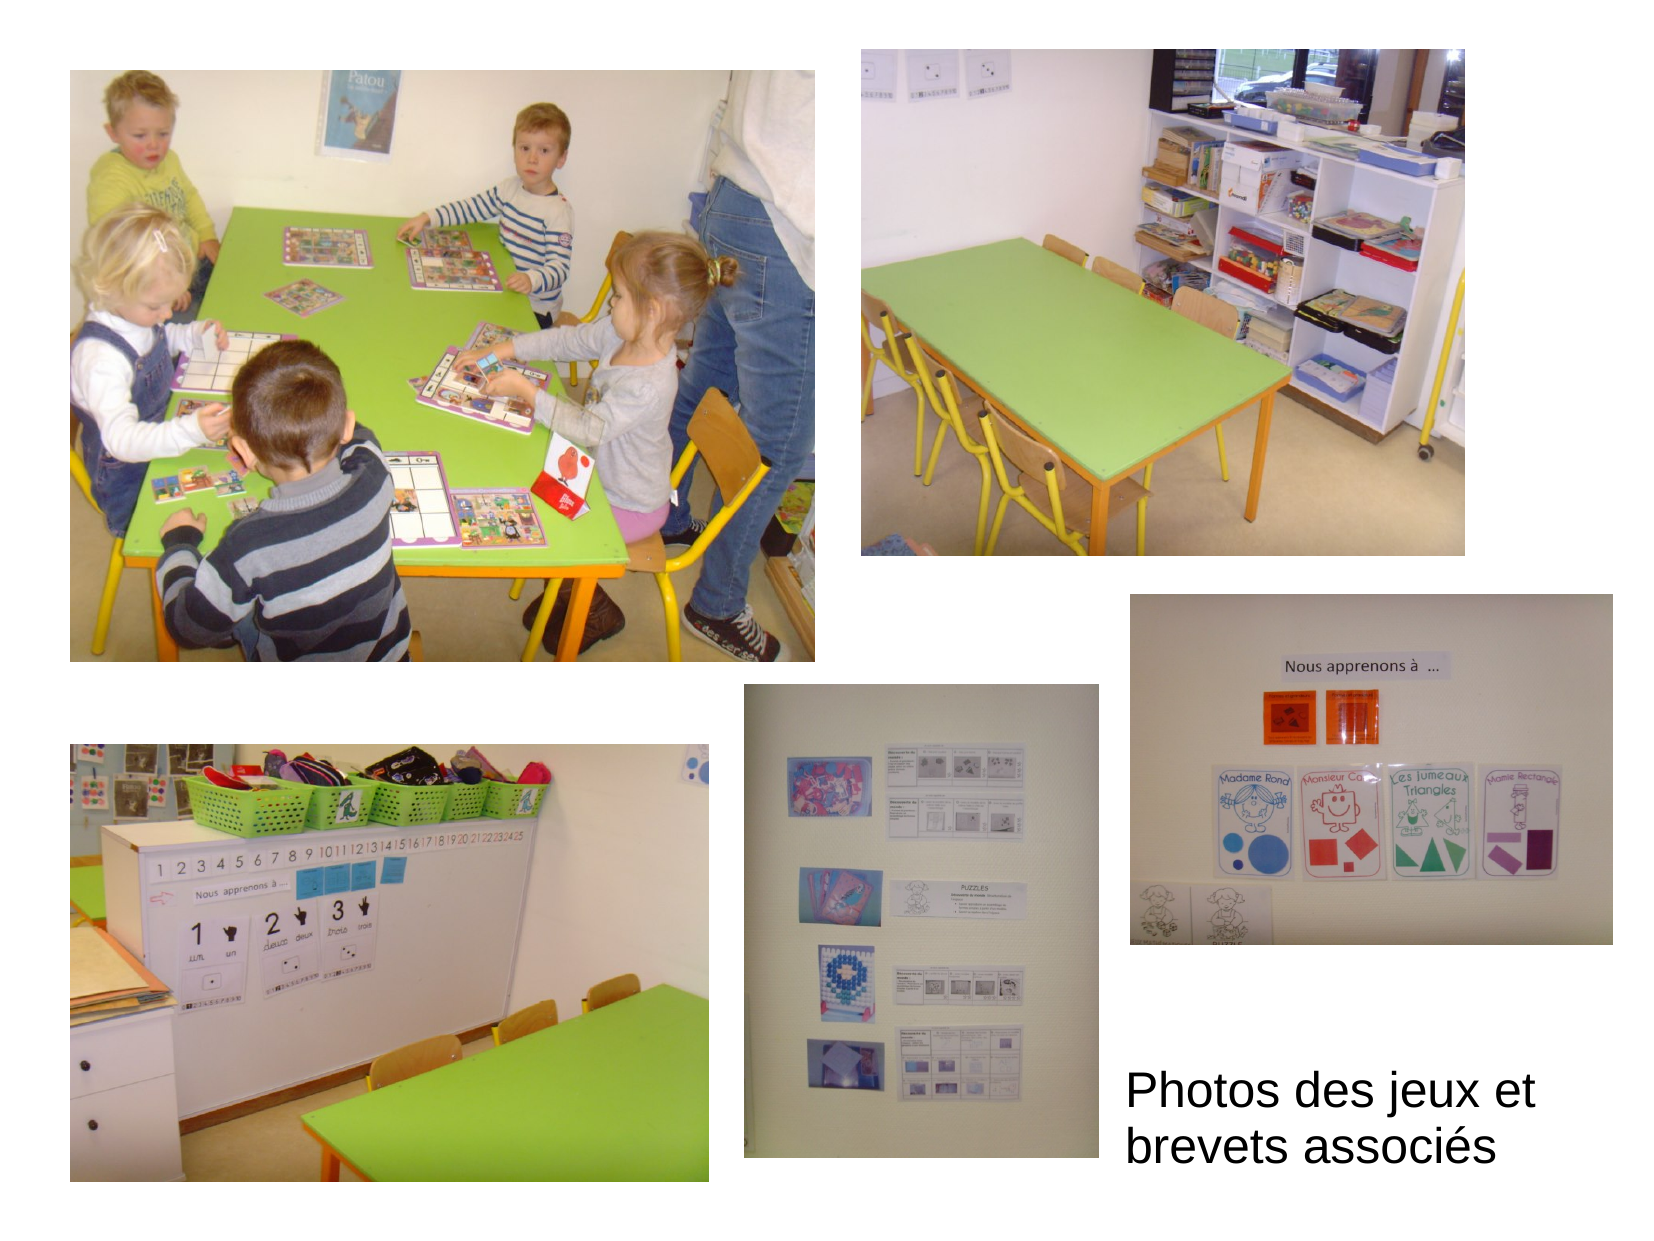

#
Photos des jeux et brevets associés